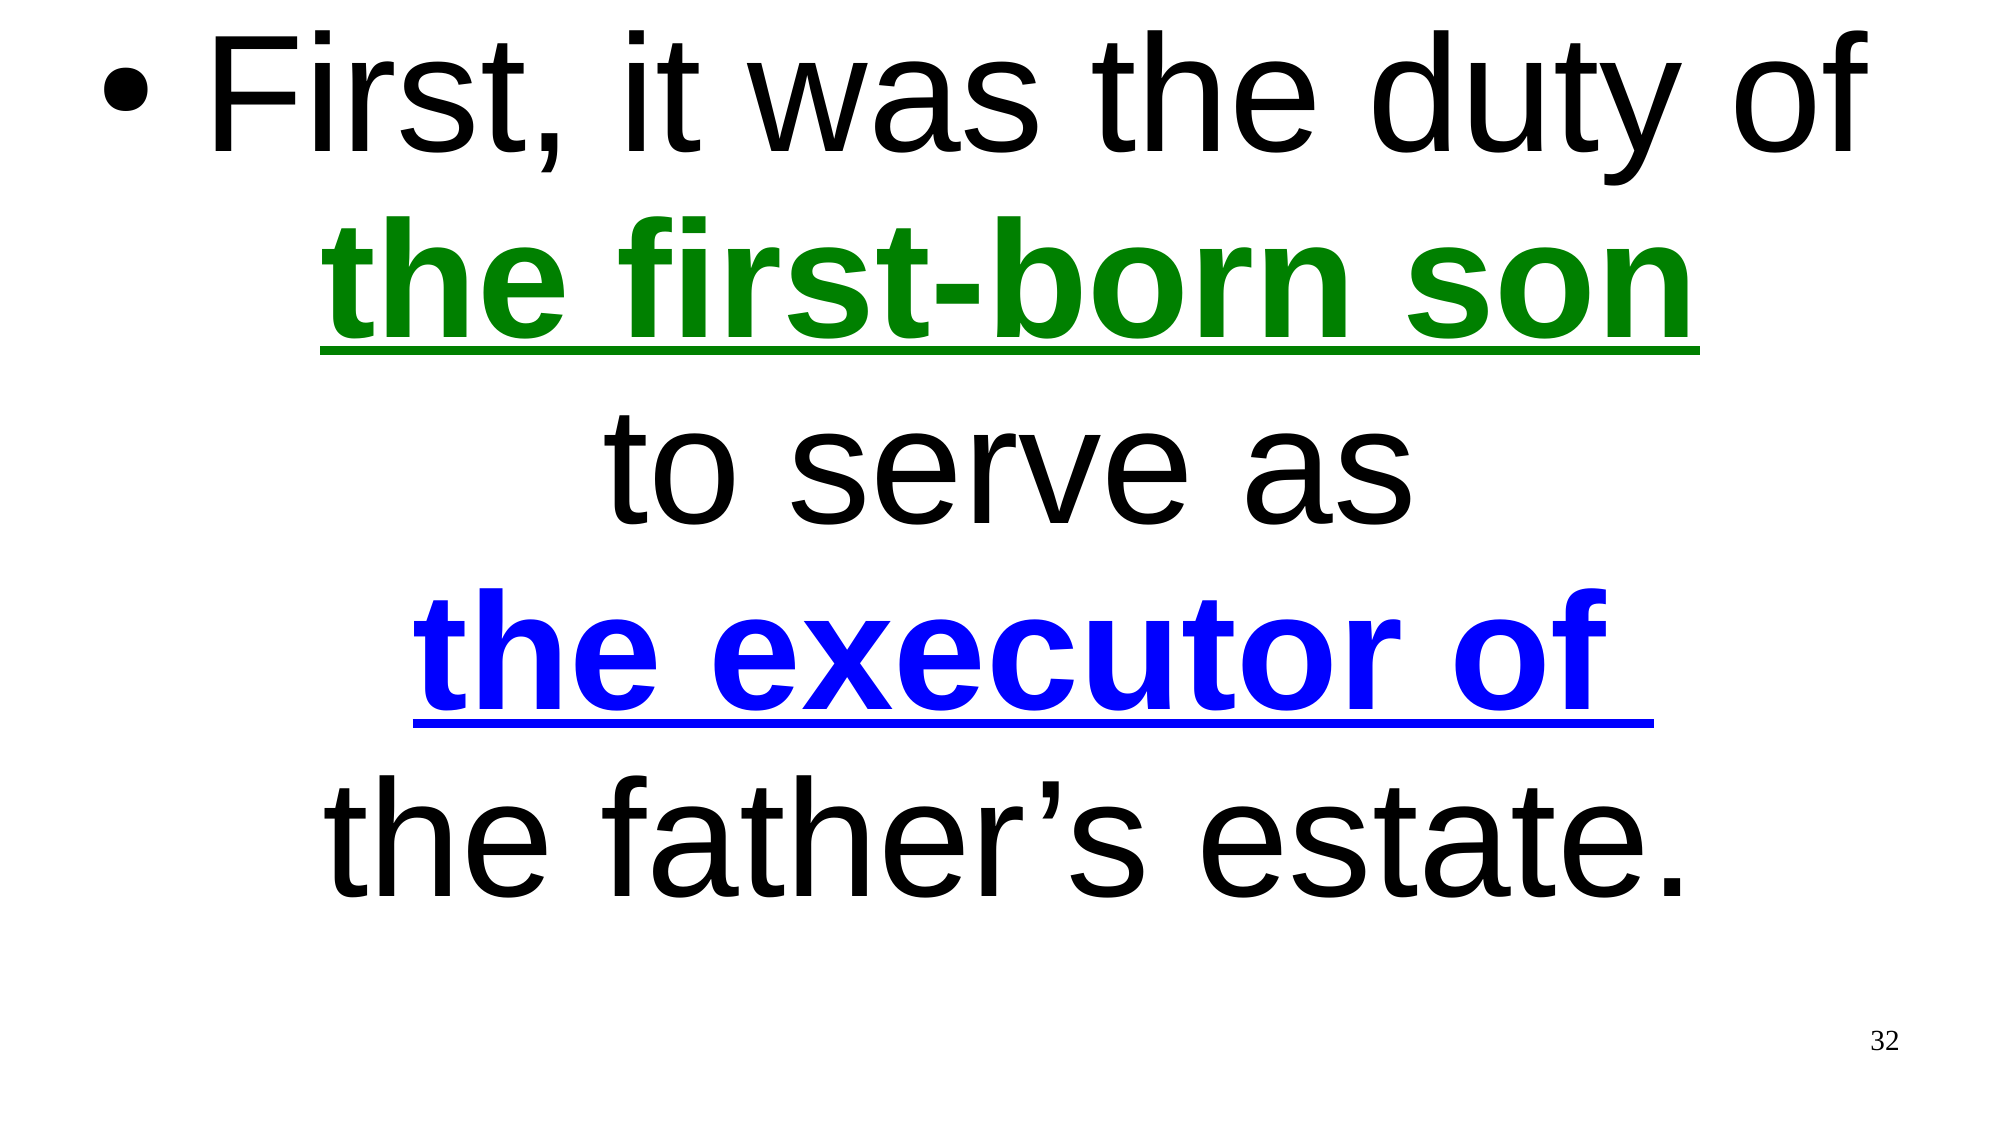

# First, it was the duty of the first-born son to serve as the executor of the father’s estate.
32